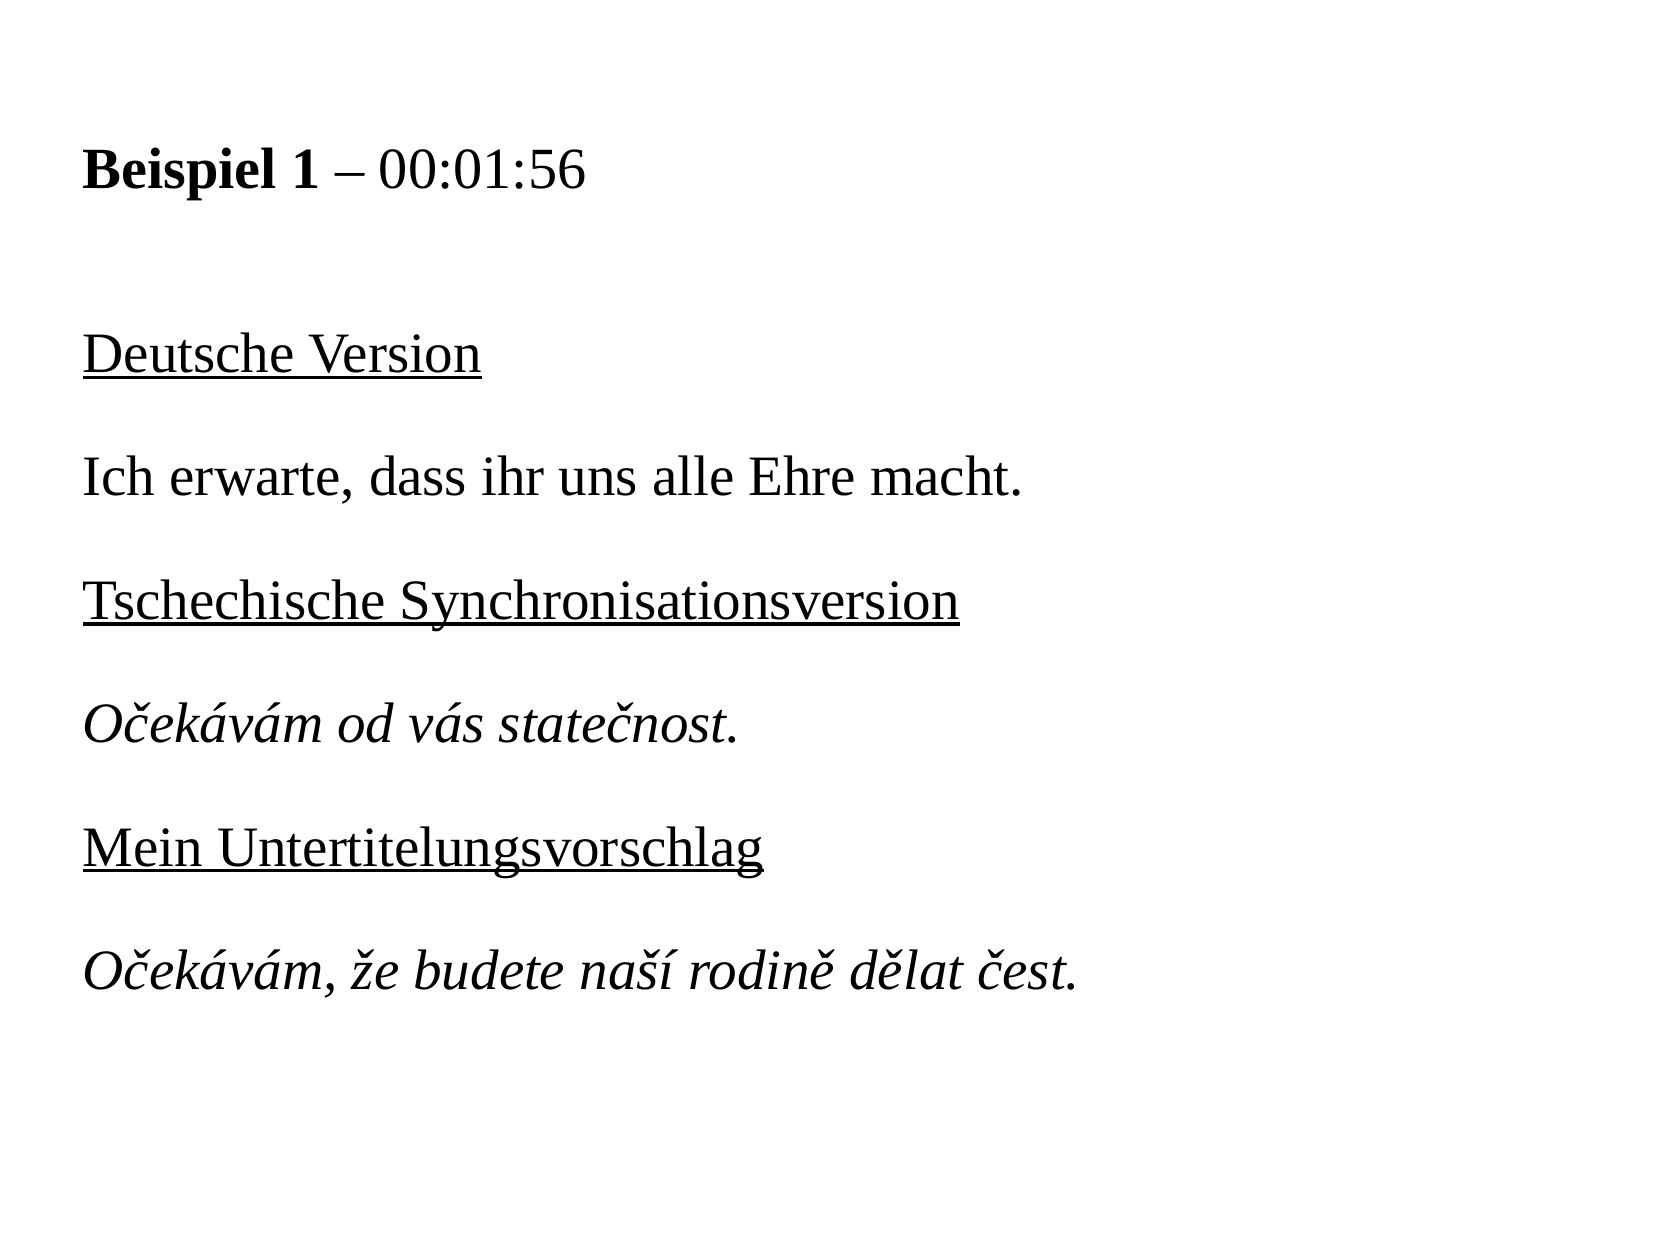

# Beispiel 1 – 00:01:56
Deutsche Version
Ich erwarte, dass ihr uns alle Ehre macht.
Tschechische Synchronisationsversion
Očekávám od vás statečnost.
Mein Untertitelungsvorschlag
Očekávám, že budete naší rodině dělat čest.